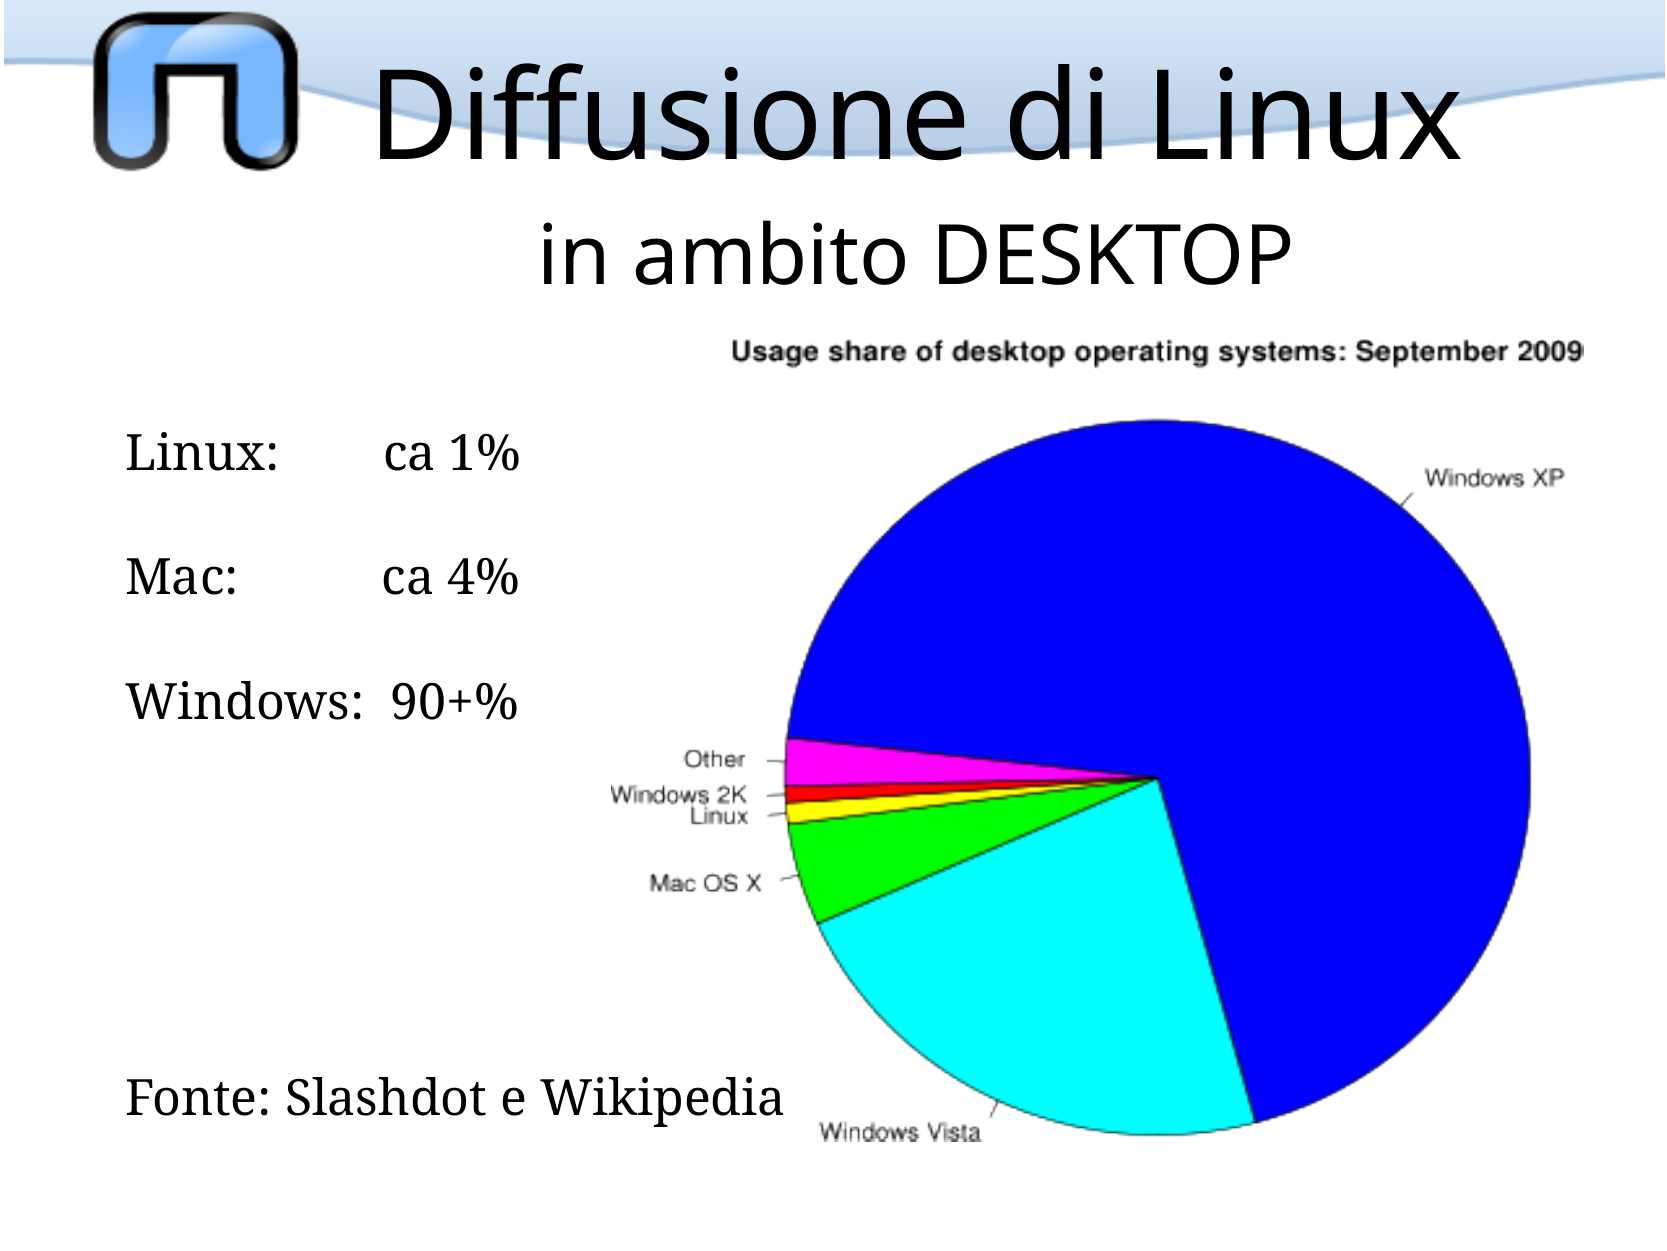

# Diffusione di Linux in ambito DESKTOP
Linux: ca 1%
Mac: ca 4%
Windows: 90+%
Fonte: Slashdot e Wikipedia